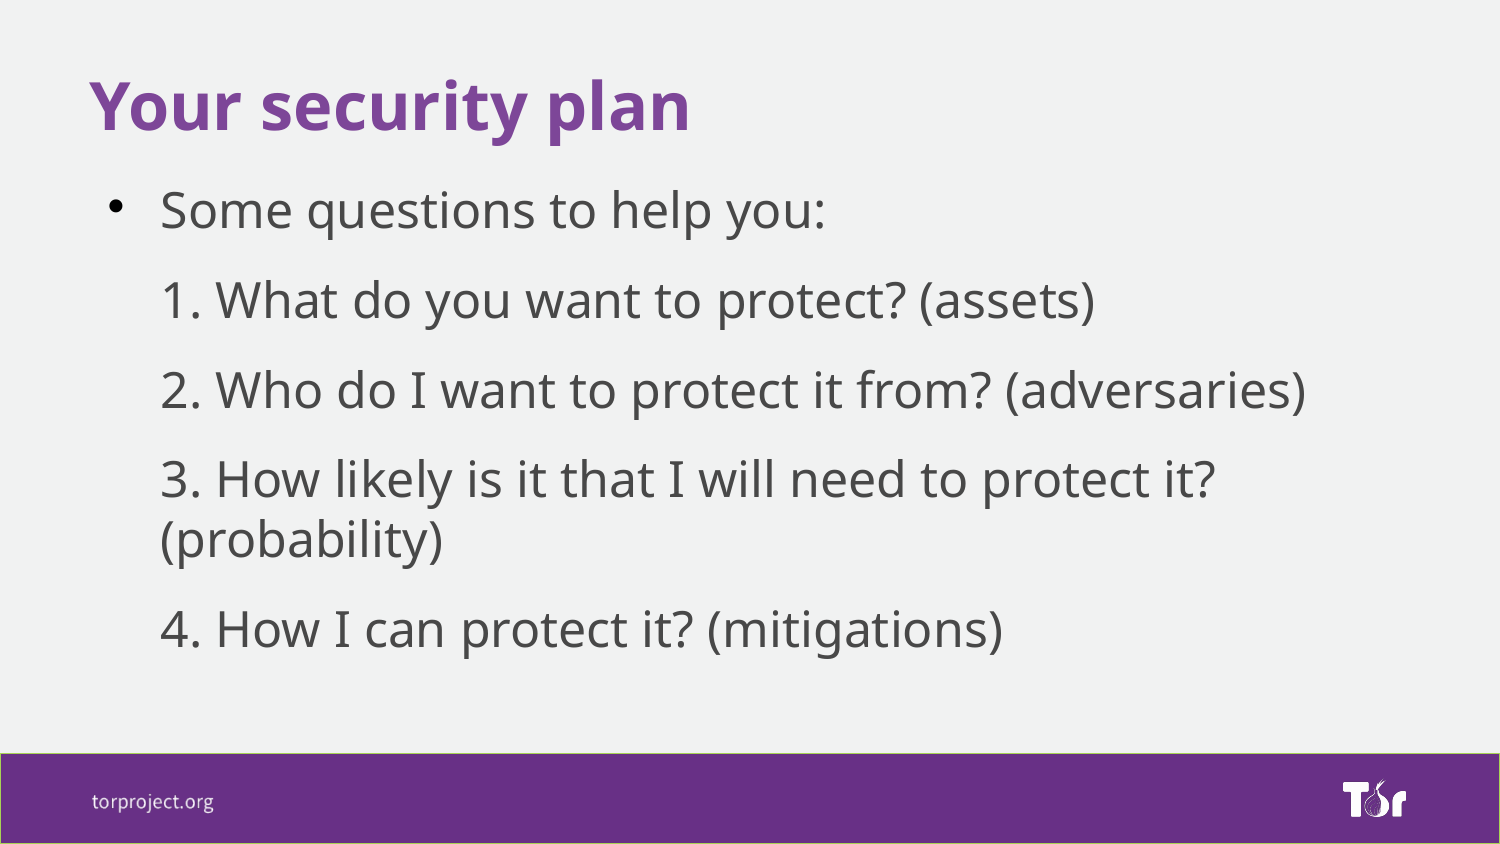

Your security plan
Some questions to help you:
1. What do you want to protect? (assets)
2. Who do I want to protect it from? (adversaries)
3. How likely is it that I will need to protect it? (probability)
4. How I can protect it? (mitigations)